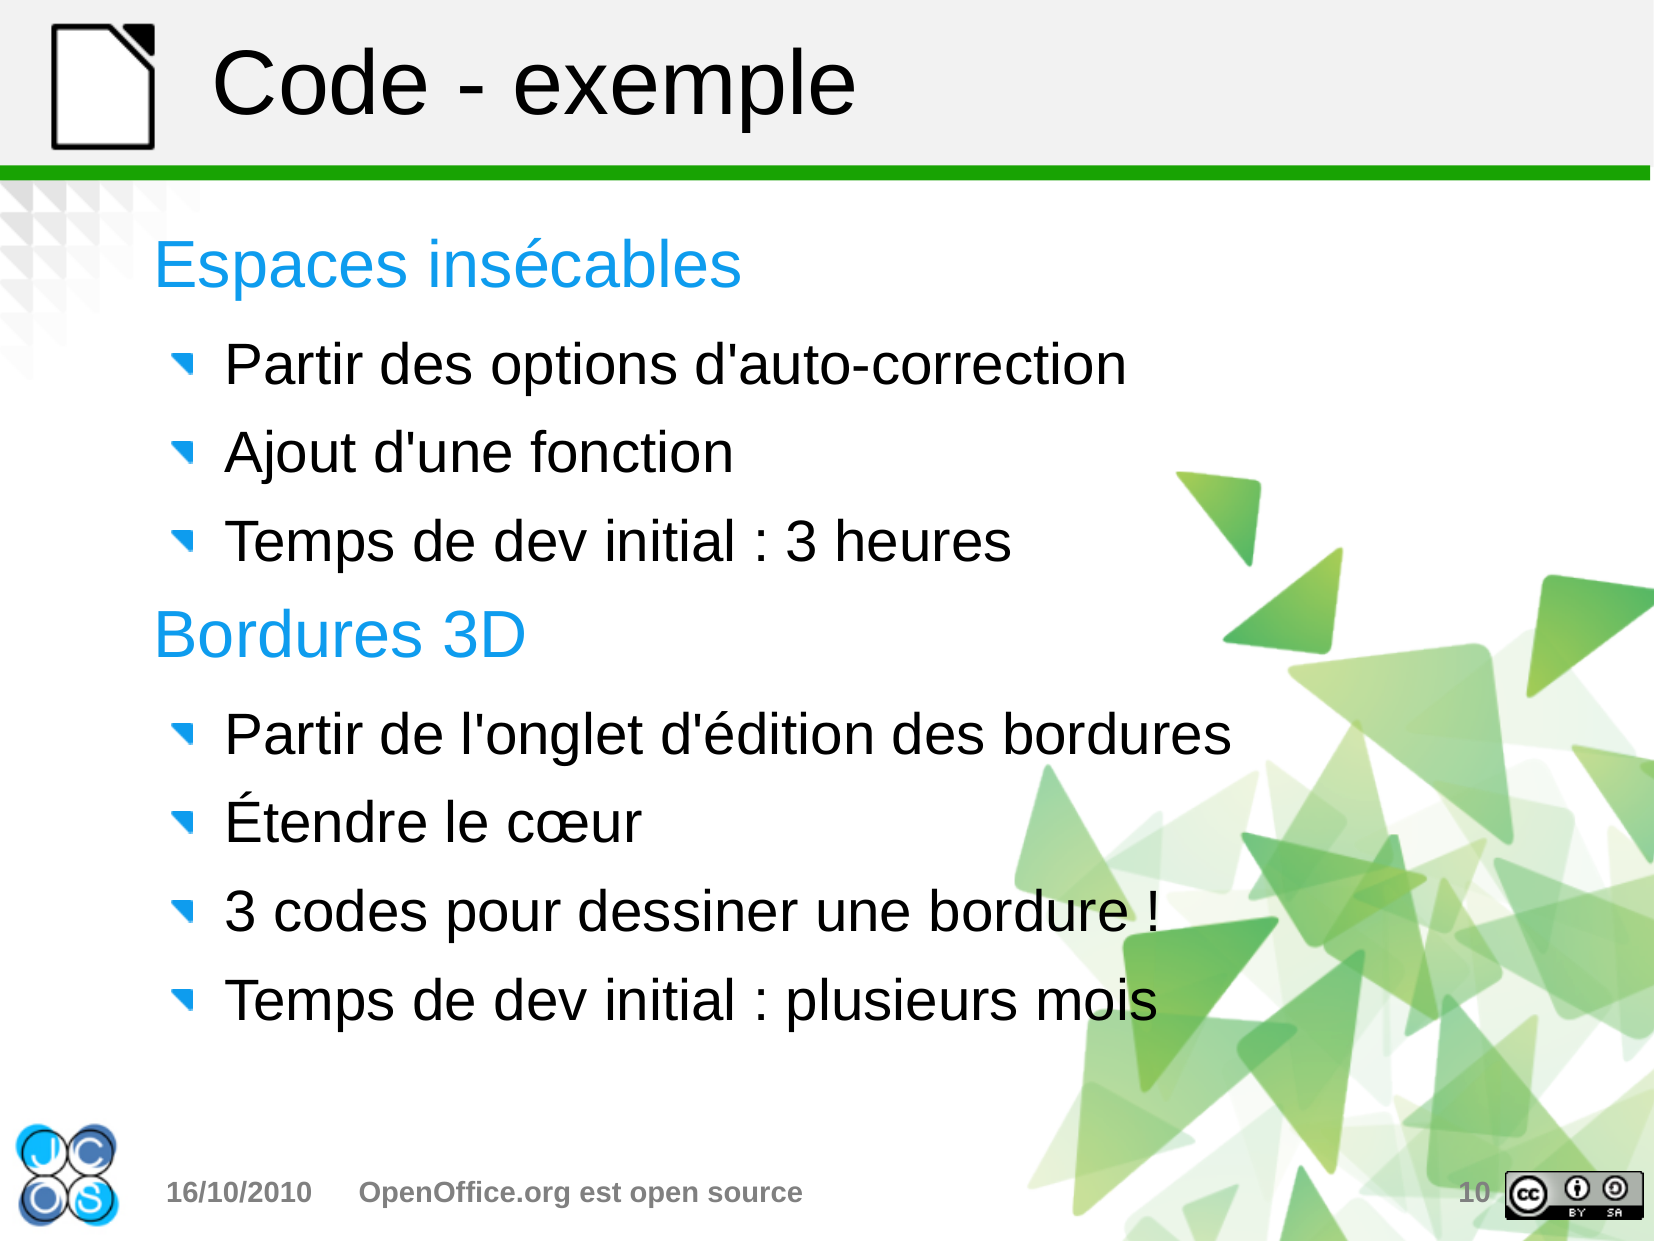

# Code - exemple
Espaces insécables
Partir des options d'auto-correction
Ajout d'une fonction
Temps de dev initial : 3 heures
Bordures 3D
Partir de l'onglet d'édition des bordures
Étendre le cœur
3 codes pour dessiner une bordure !
Temps de dev initial : plusieurs mois
16/10/2010
OpenOffice.org est open source
10